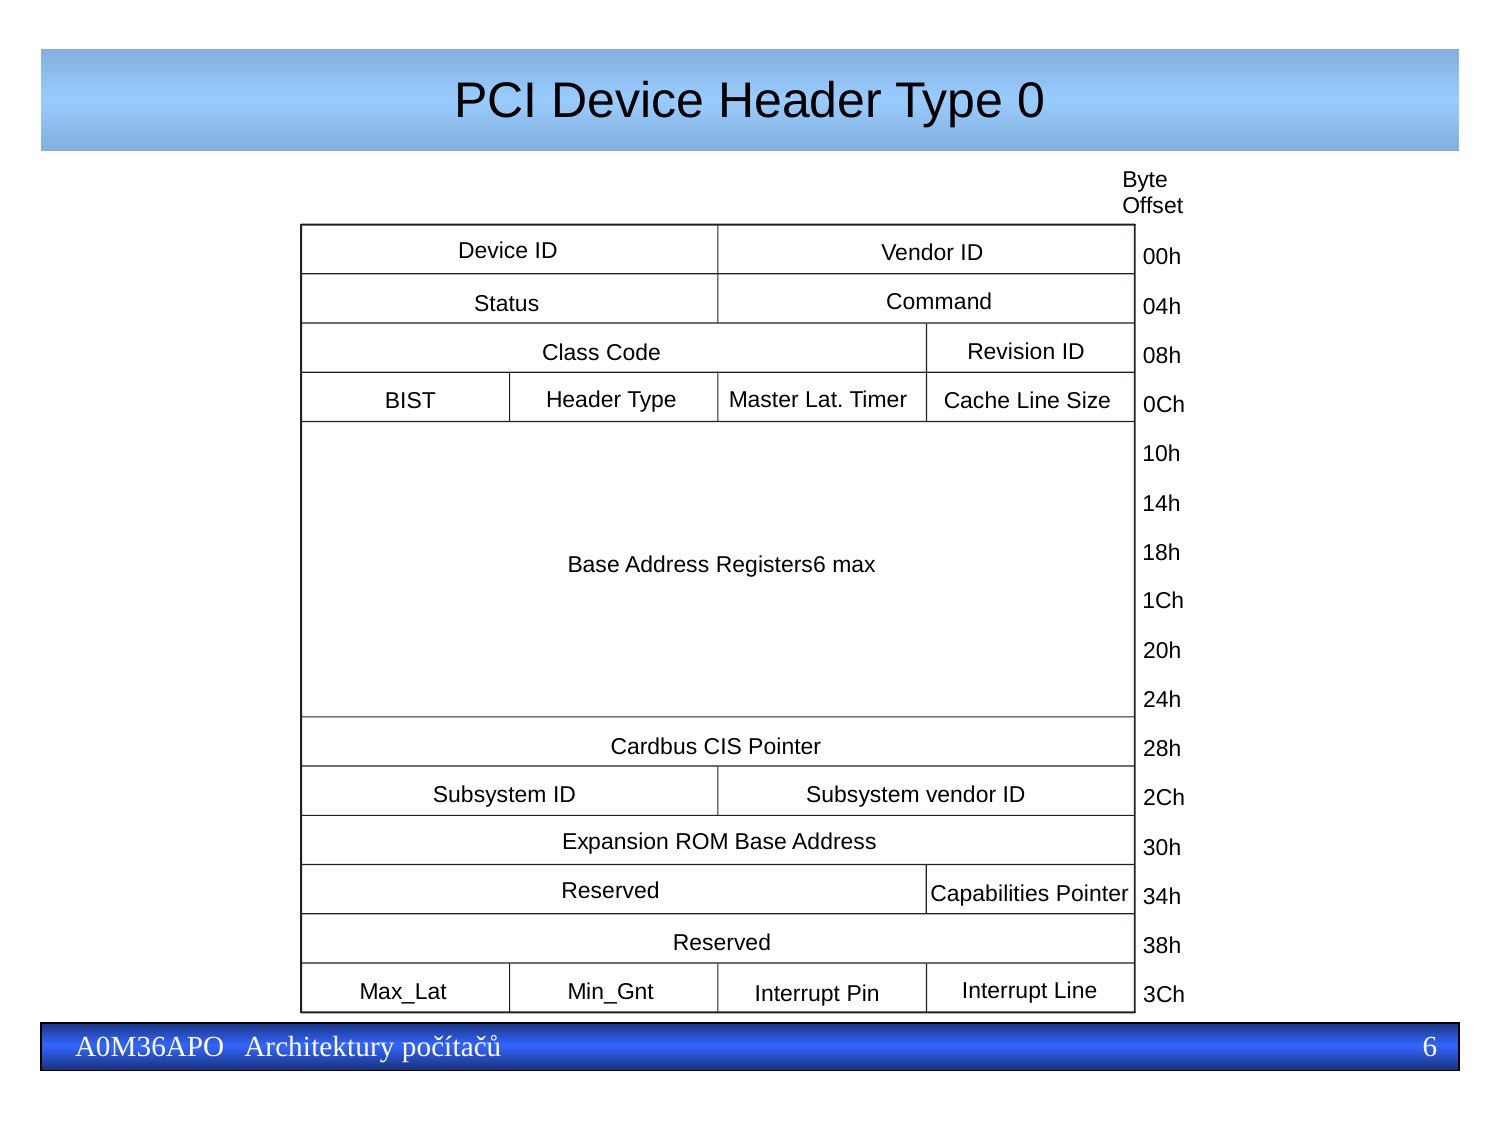

# PCI Device Header Type 0
A0M36APO Architektury počítačů
6